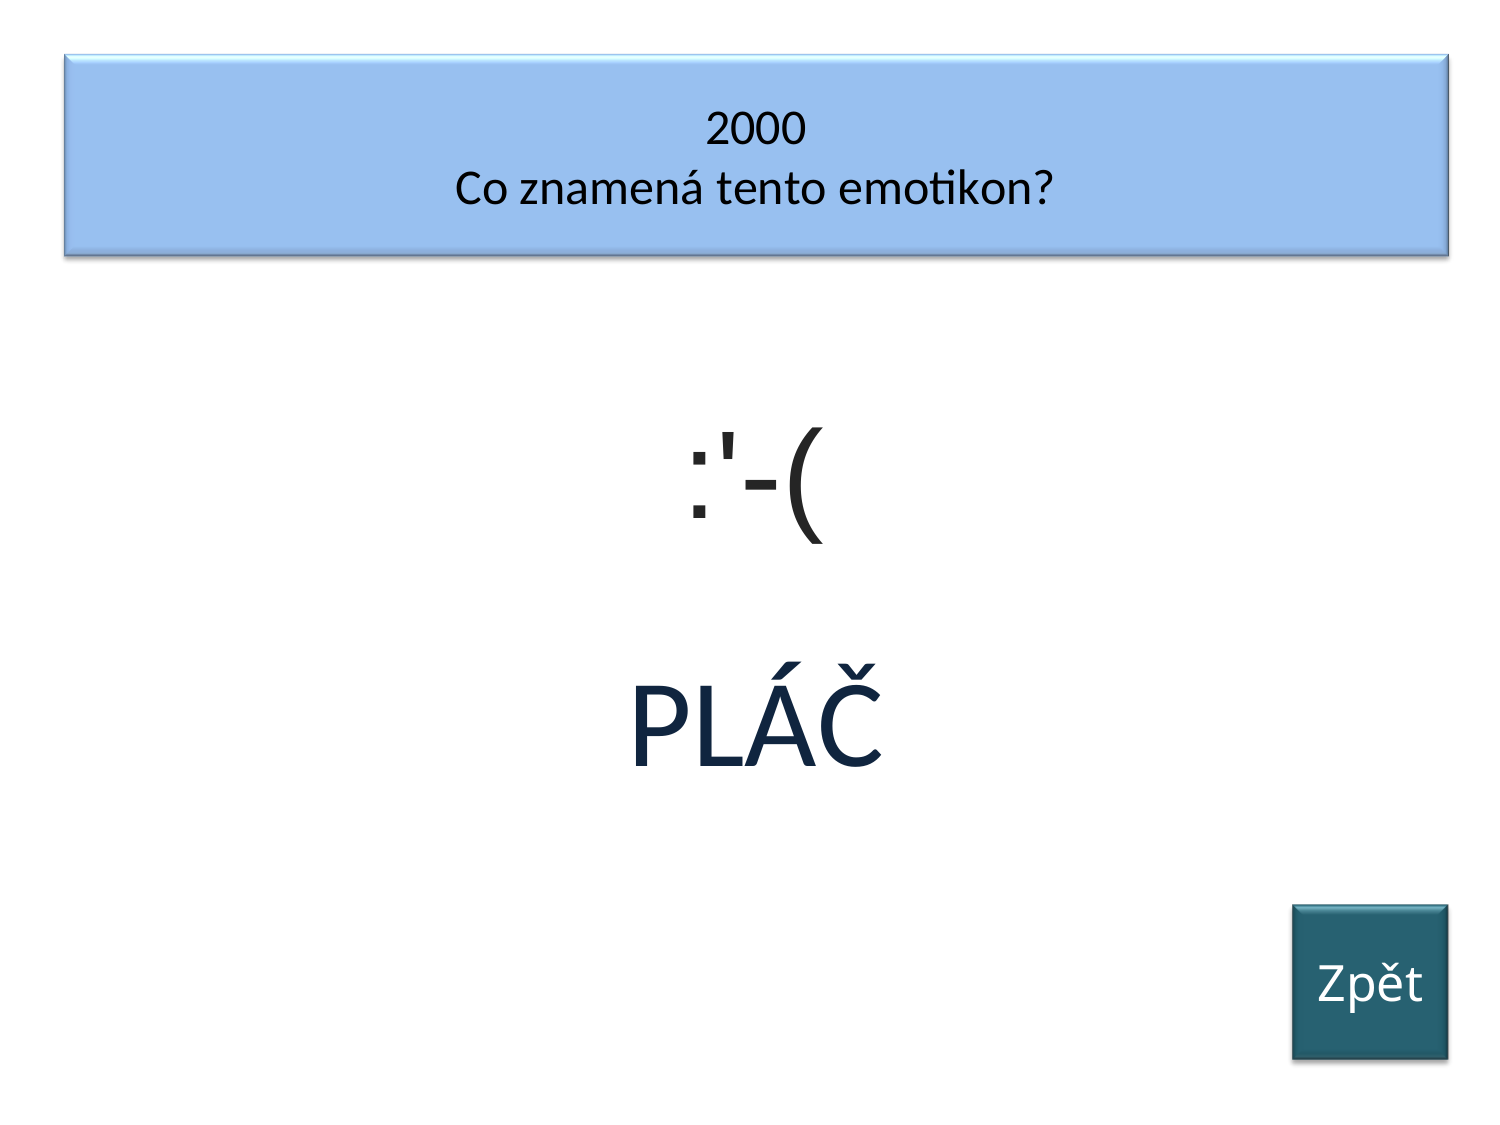

2000
Co znamená tento emotikon?
 :'-(
PLÁČ
Zpět